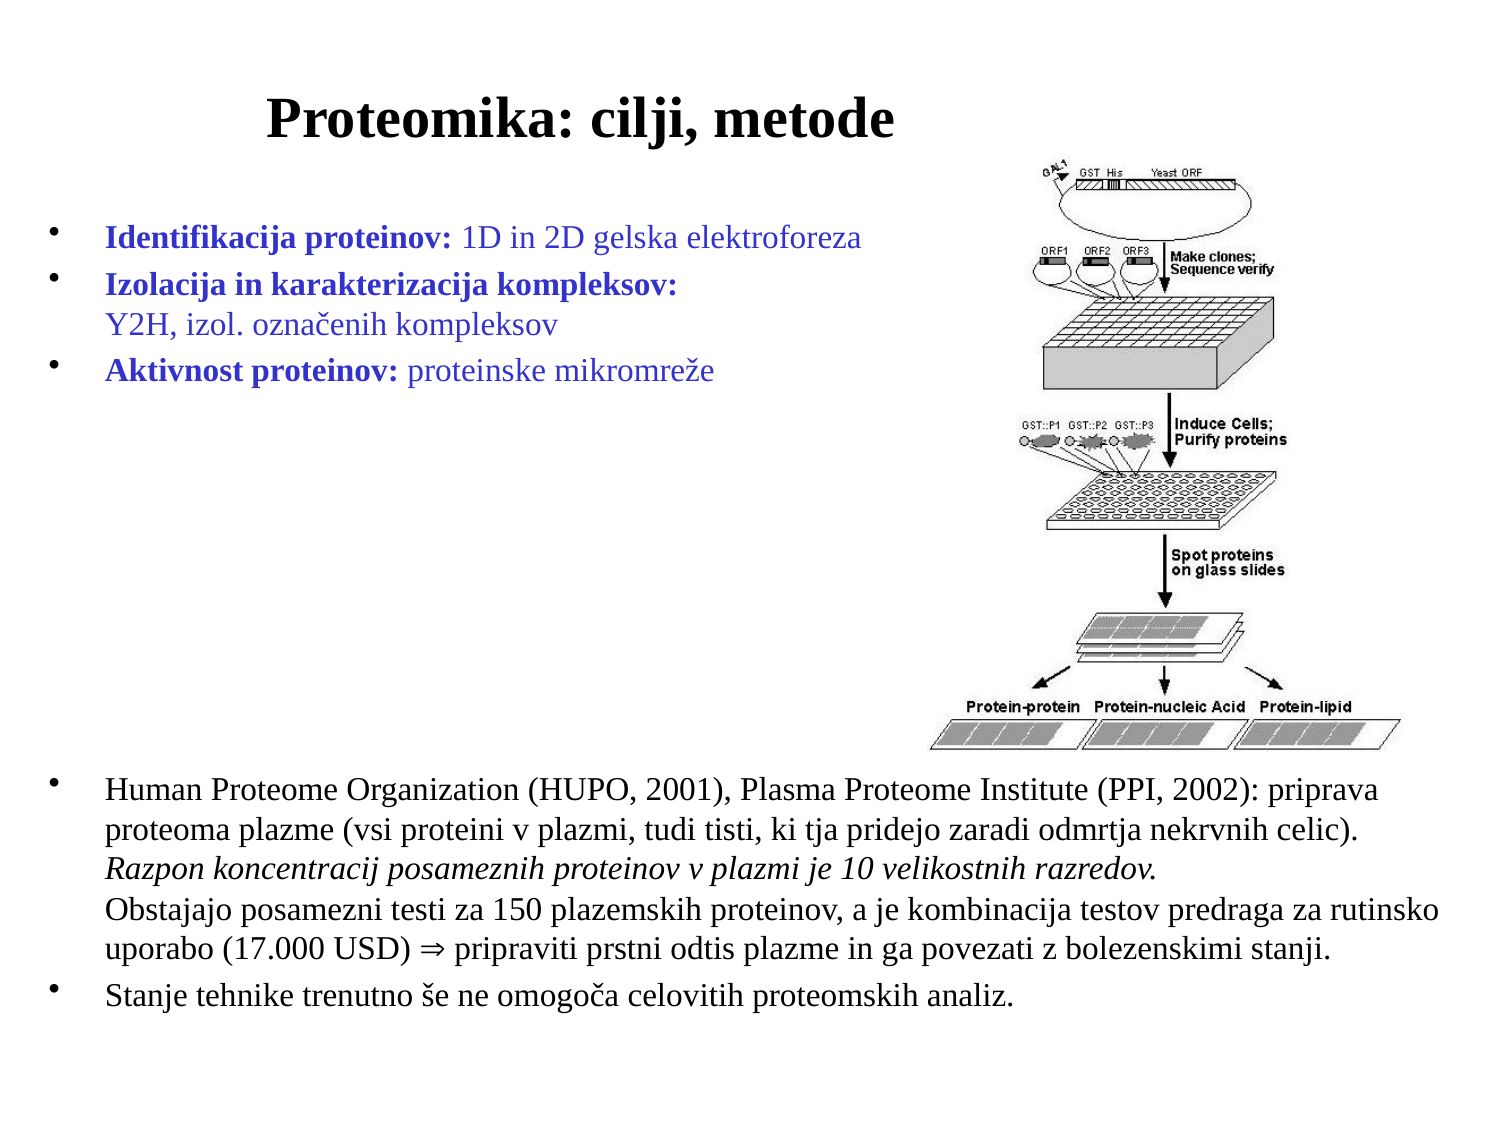

# Proteomika: cilji, metode
Identifikacija proteinov: 1D in 2D gelska elektroforeza
Izolacija in karakterizacija kompleksov:
Y2H, izol. označenih kompleksov
Aktivnost proteinov: proteinske mikromreže
Human Proteome Organization (HUPO, 2001), Plasma Proteome Institute (PPI, 2002): priprava proteoma plazme (vsi proteini v plazmi, tudi tisti, ki tja pridejo zaradi odmrtja nekrvnih celic). Razpon koncentracij posameznih proteinov v plazmi je 10 velikostnih razredov.
Obstajajo posamezni testi za 150 plazemskih proteinov, a je kombinacija testov predraga za rutinsko uporabo (17.000 USD)  pripraviti prstni odtis plazme in ga povezati z bolezenskimi stanji.
Stanje tehnike trenutno še ne omogoča celovitih proteomskih analiz.